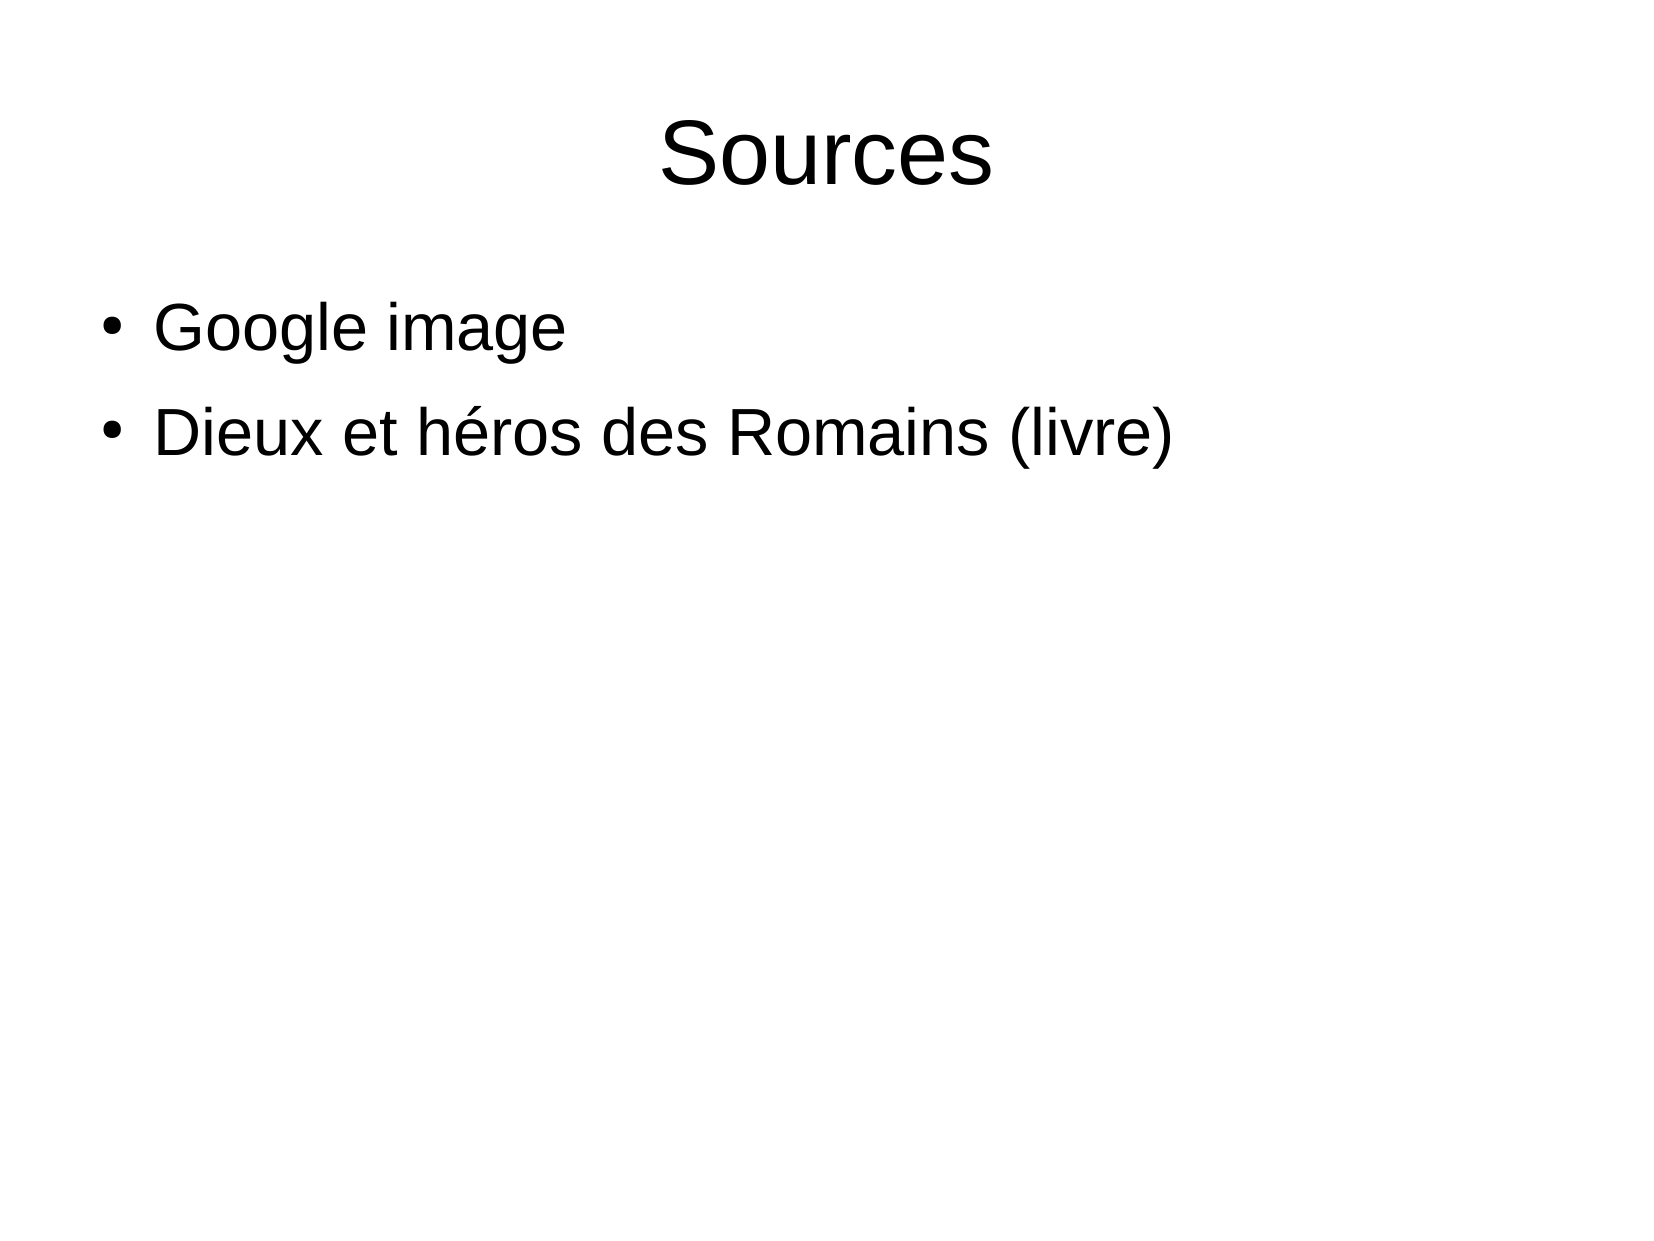

# Sources
Google image
Dieux et héros des Romains (livre)